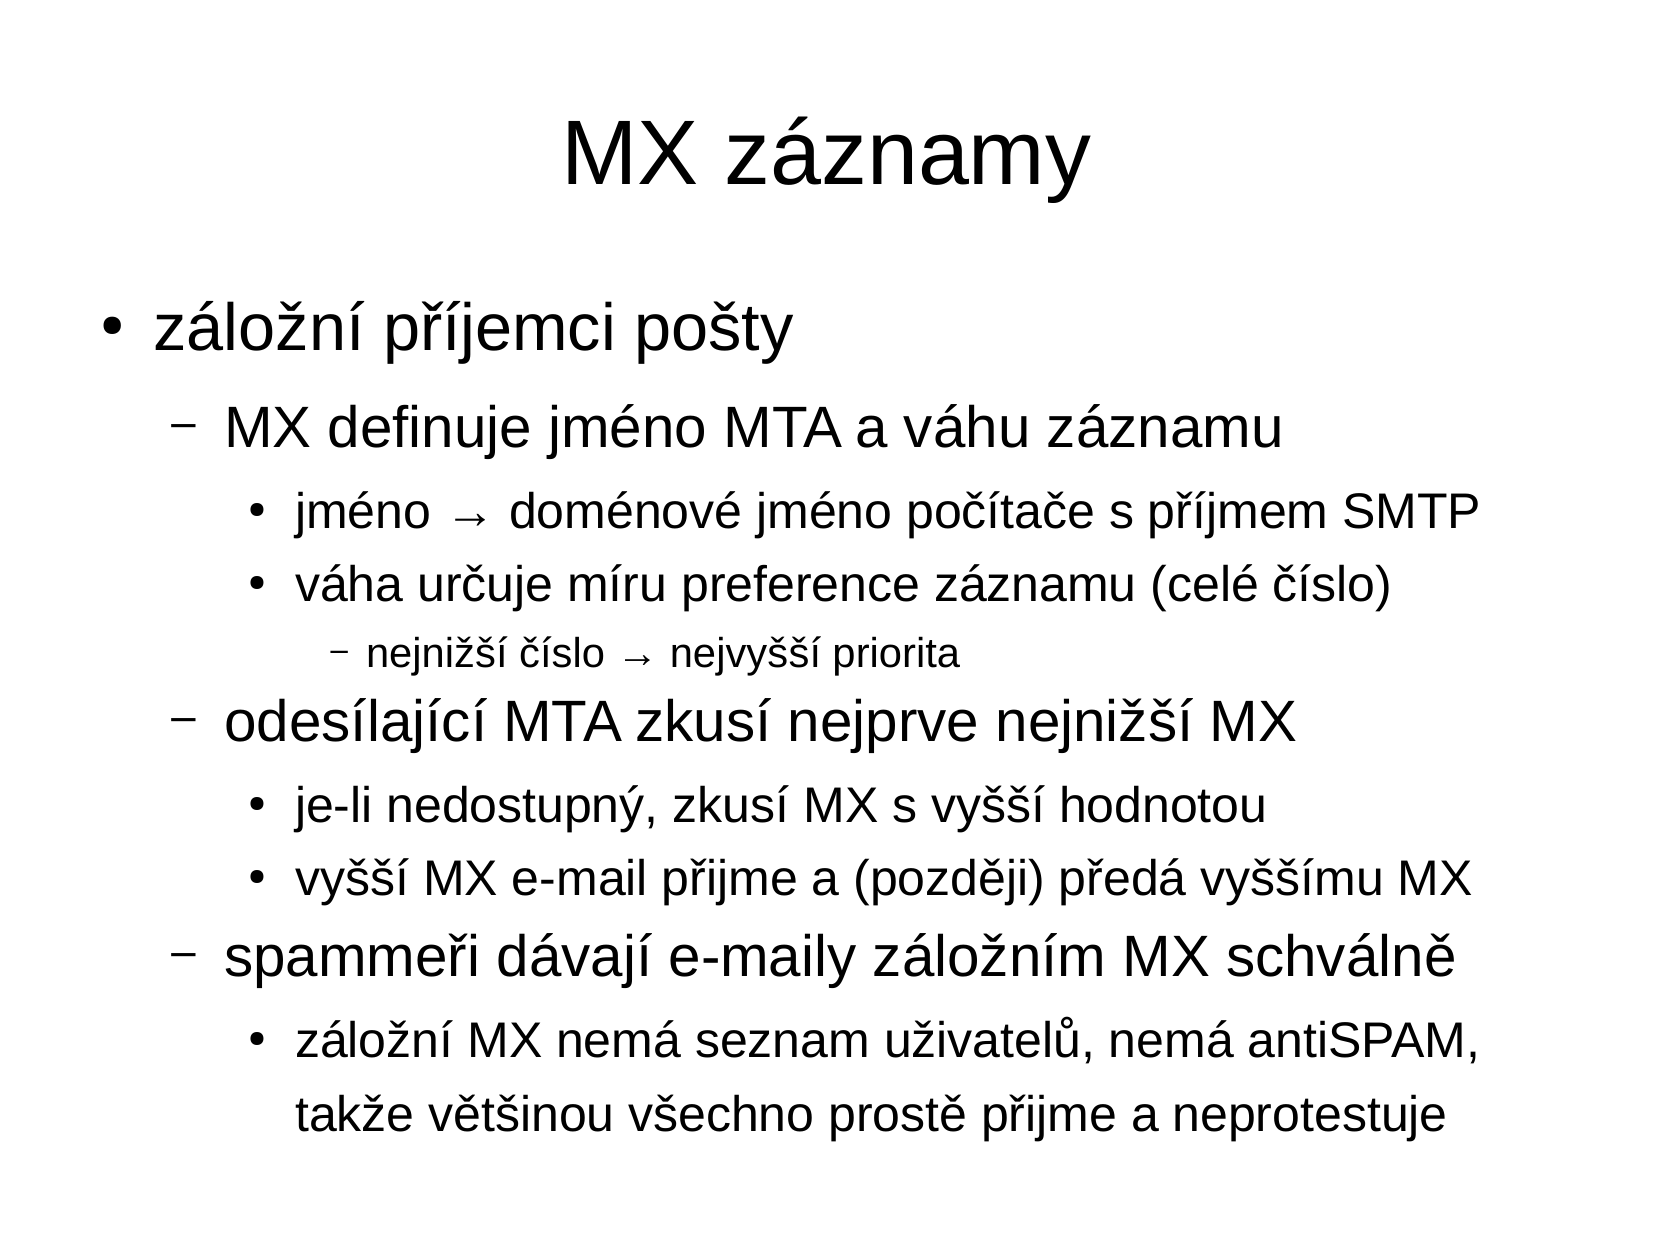

# MX záznamy
záložní příjemci pošty
MX definuje jméno MTA a váhu záznamu
jméno → doménové jméno počítače s příjmem SMTP
váha určuje míru preference záznamu (celé číslo)
nejnižší číslo → nejvyšší priorita
odesílající MTA zkusí nejprve nejnižší MX
je-li nedostupný, zkusí MX s vyšší hodnotou
vyšší MX e-mail přijme a (později) předá vyššímu MX
spammeři dávají e-maily záložním MX schválně
záložní MX nemá seznam uživatelů, nemá antiSPAM,
takže většinou všechno prostě přijme a neprotestuje